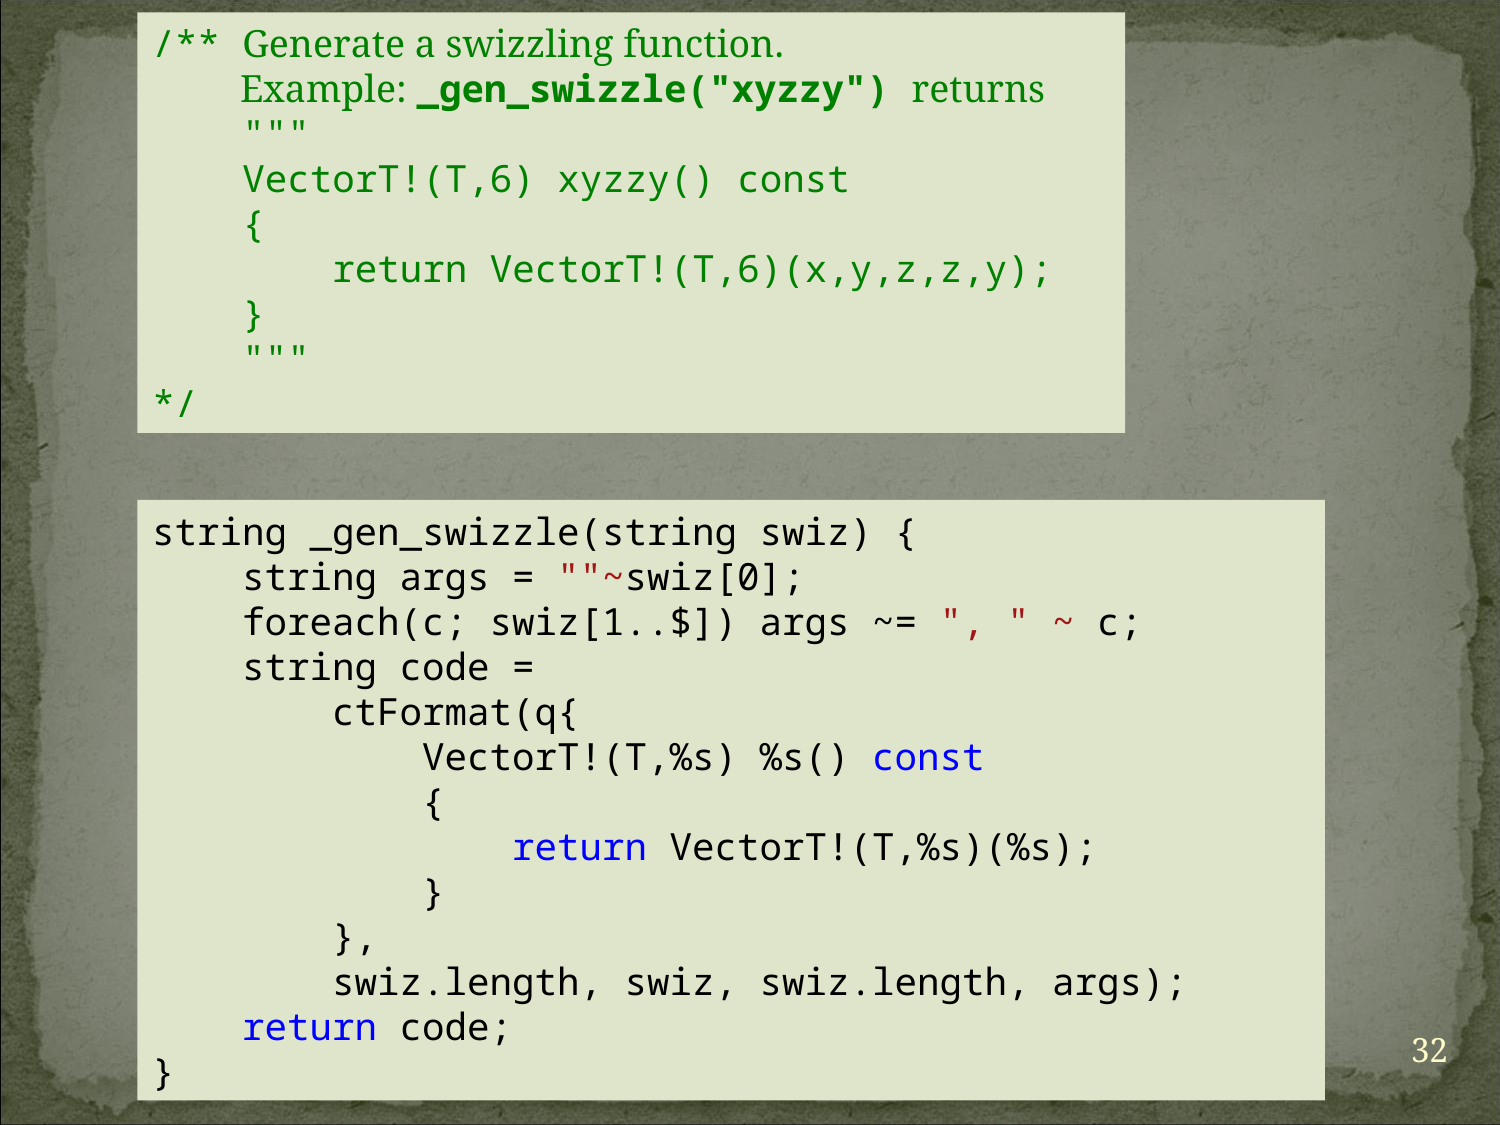

/** Generate a swizzling function.
 Example: _gen_swizzle("xyzzy") returns
 """
 VectorT!(T,6) xyzzy() const
 {
 return VectorT!(T,6)(x,y,z,z,y);
 }
 """
*/
#
string _gen_swizzle(string swiz) {
 string args = ""~swiz[0];
 foreach(c; swiz[1..$]) args ~= ", " ~ c;
 string code =
 ctFormat(q{
 VectorT!(T,%s) %s() const
 {
 return VectorT!(T,%s)(%s);
 }
 },
 swiz.length, swiz, swiz.length, args);
 return code;
}